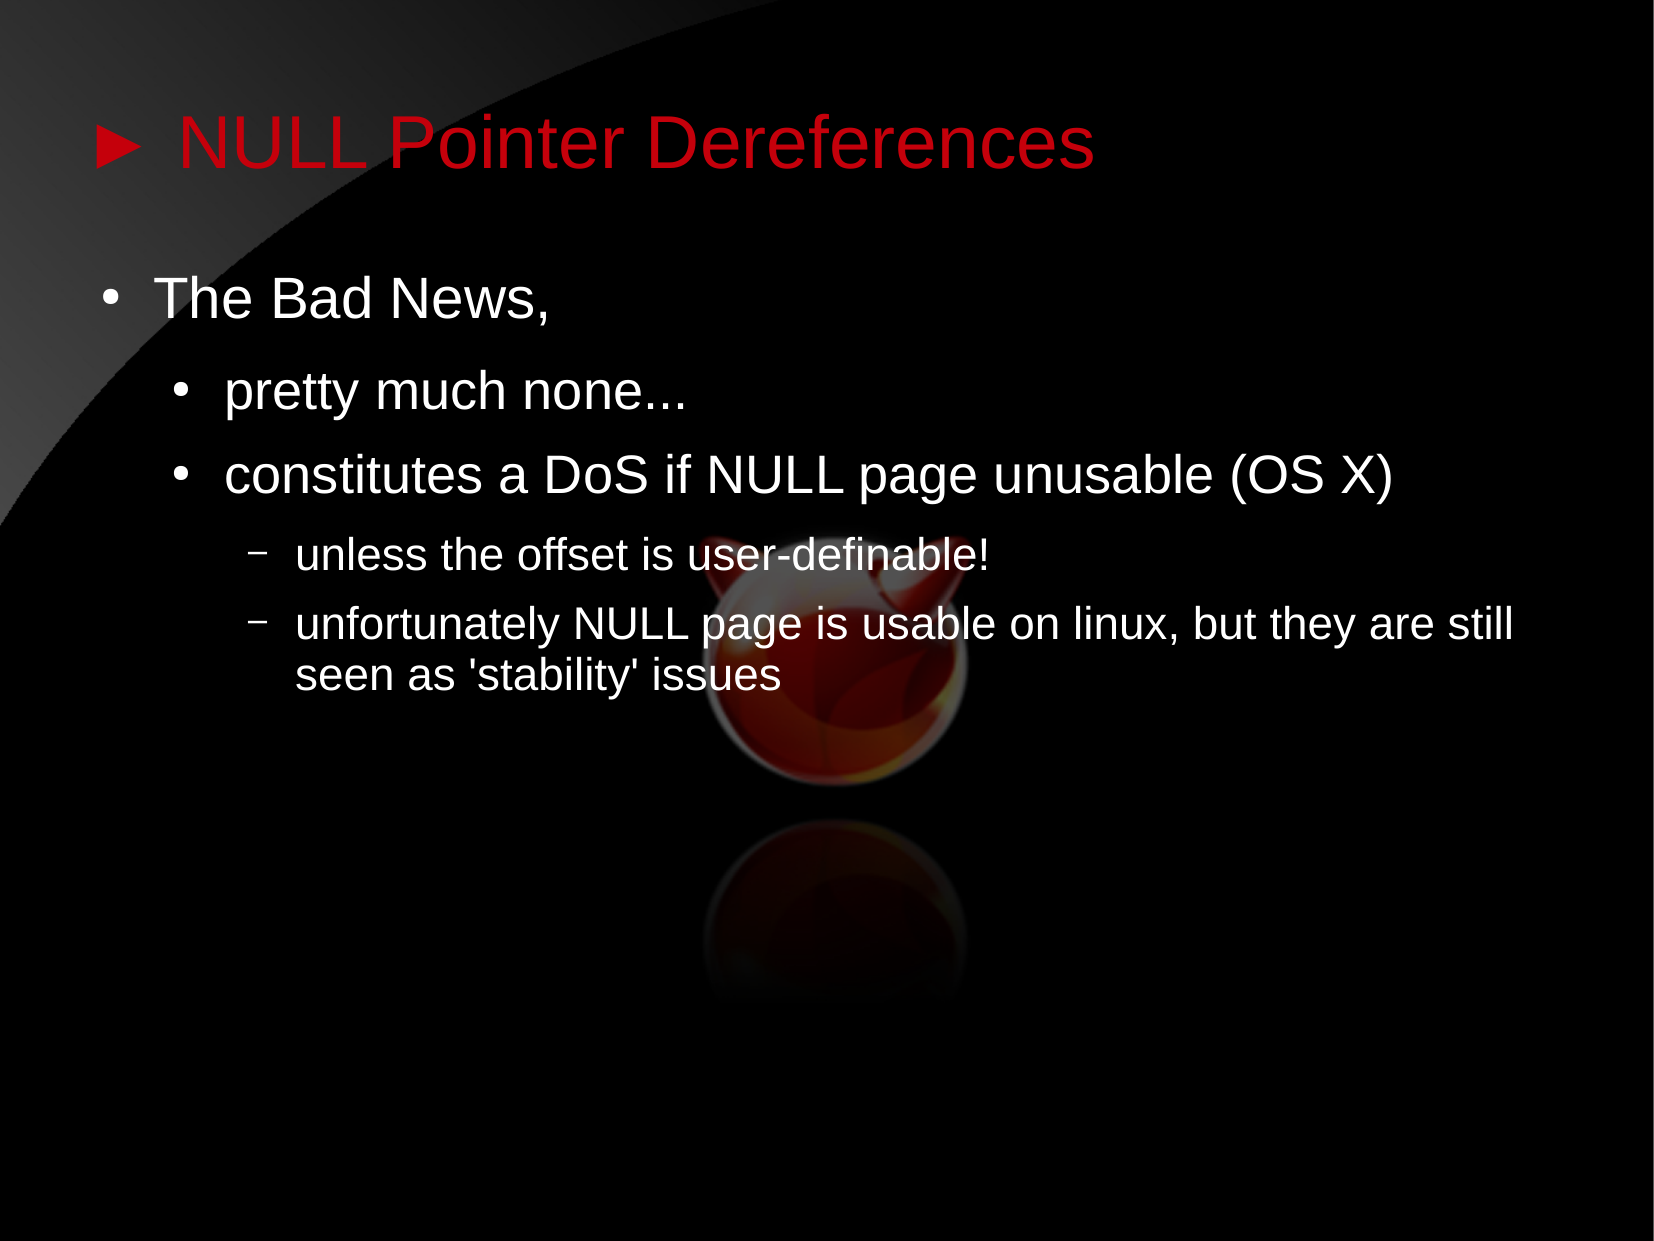

# ► NULL Pointer Dereferences
The Bad News,
pretty much none...
constitutes a DoS if NULL page unusable (OS X)
unless the offset is user-definable!
unfortunately NULL page is usable on linux, but they are still seen as 'stability' issues